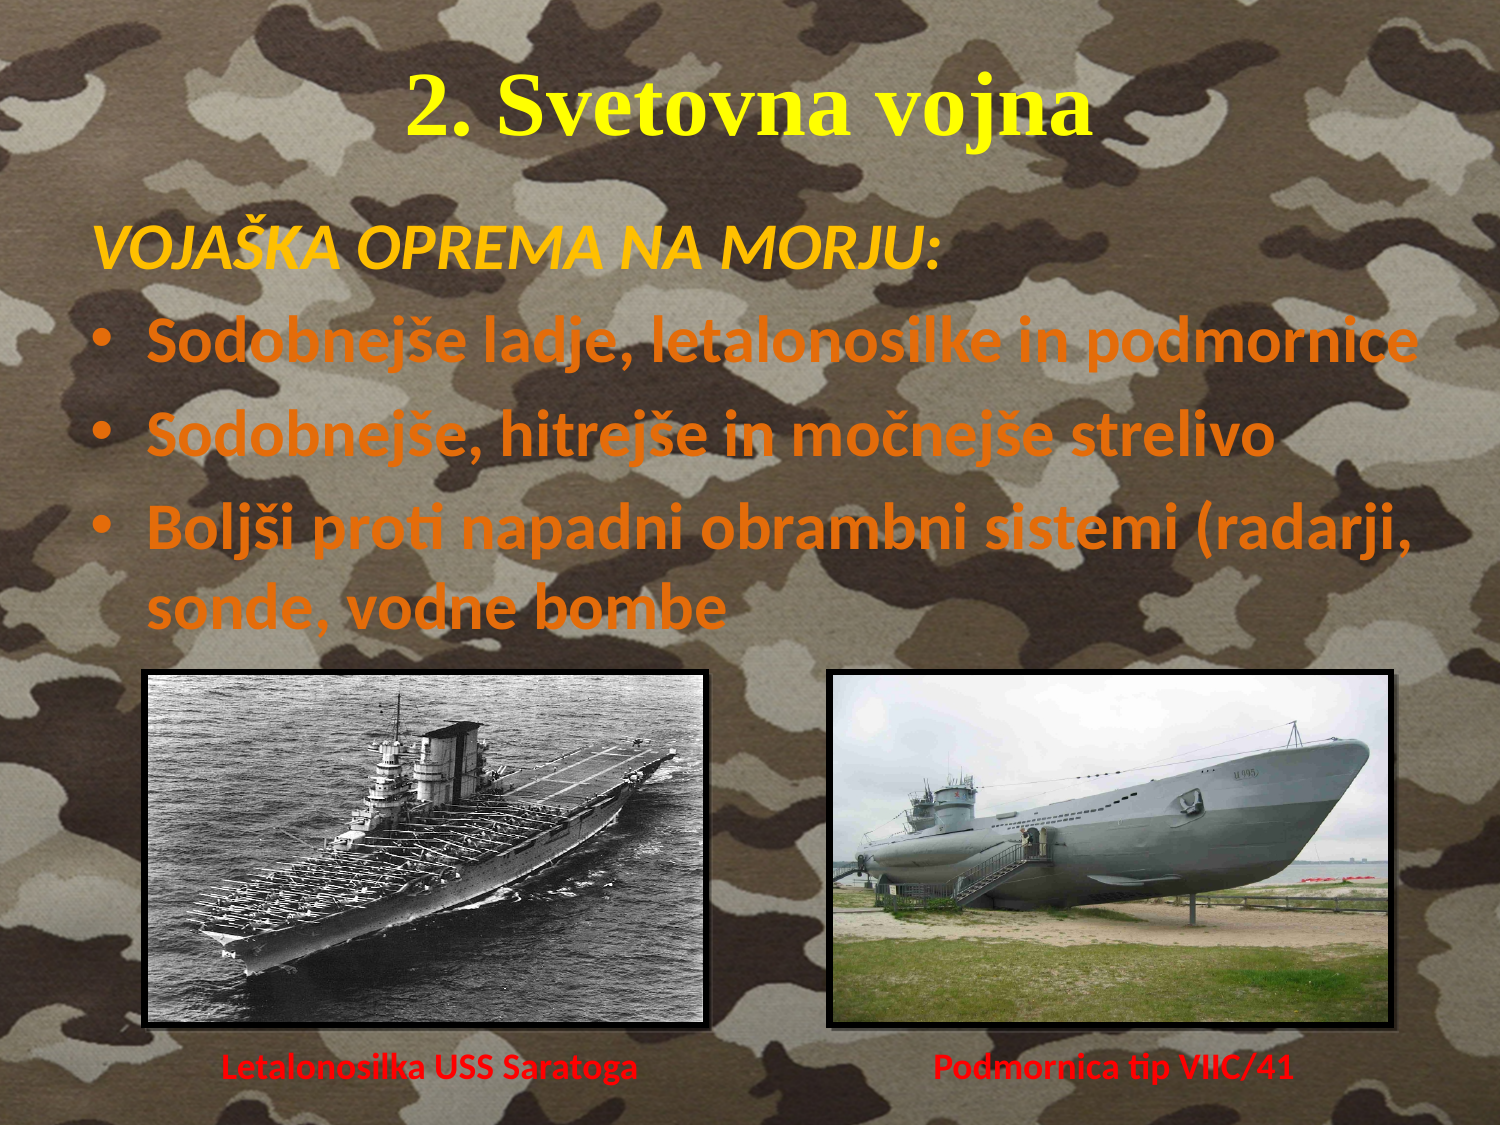

# 2. Svetovna vojna
VOJAŠKA OPREMA NA MORJU:
Sodobnejše ladje, letalonosilke in podmornice
Sodobnejše, hitrejše in močnejše strelivo
Boljši proti napadni obrambni sistemi (radarji, sonde, vodne bombe
Letalonosilka USS Saratoga
Podmornica tip VIIC/41